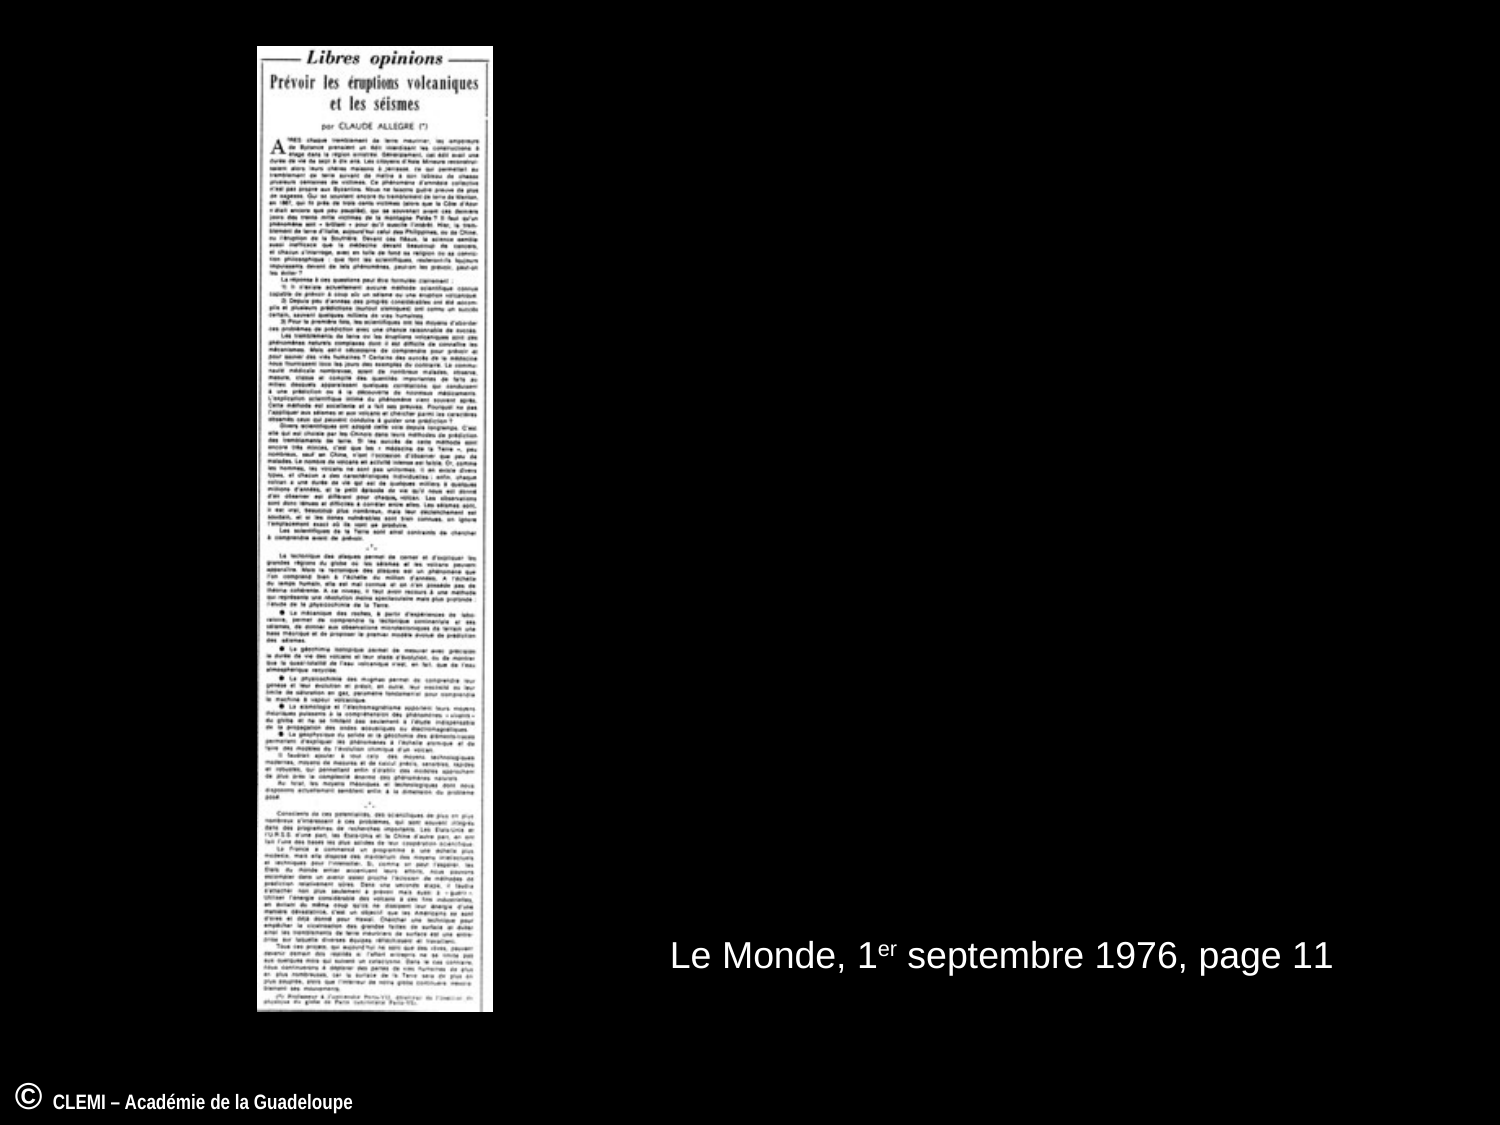

# Le Monde, 1er septembre 1976, page 11
© CLEMI – Académie de la Guadeloupe